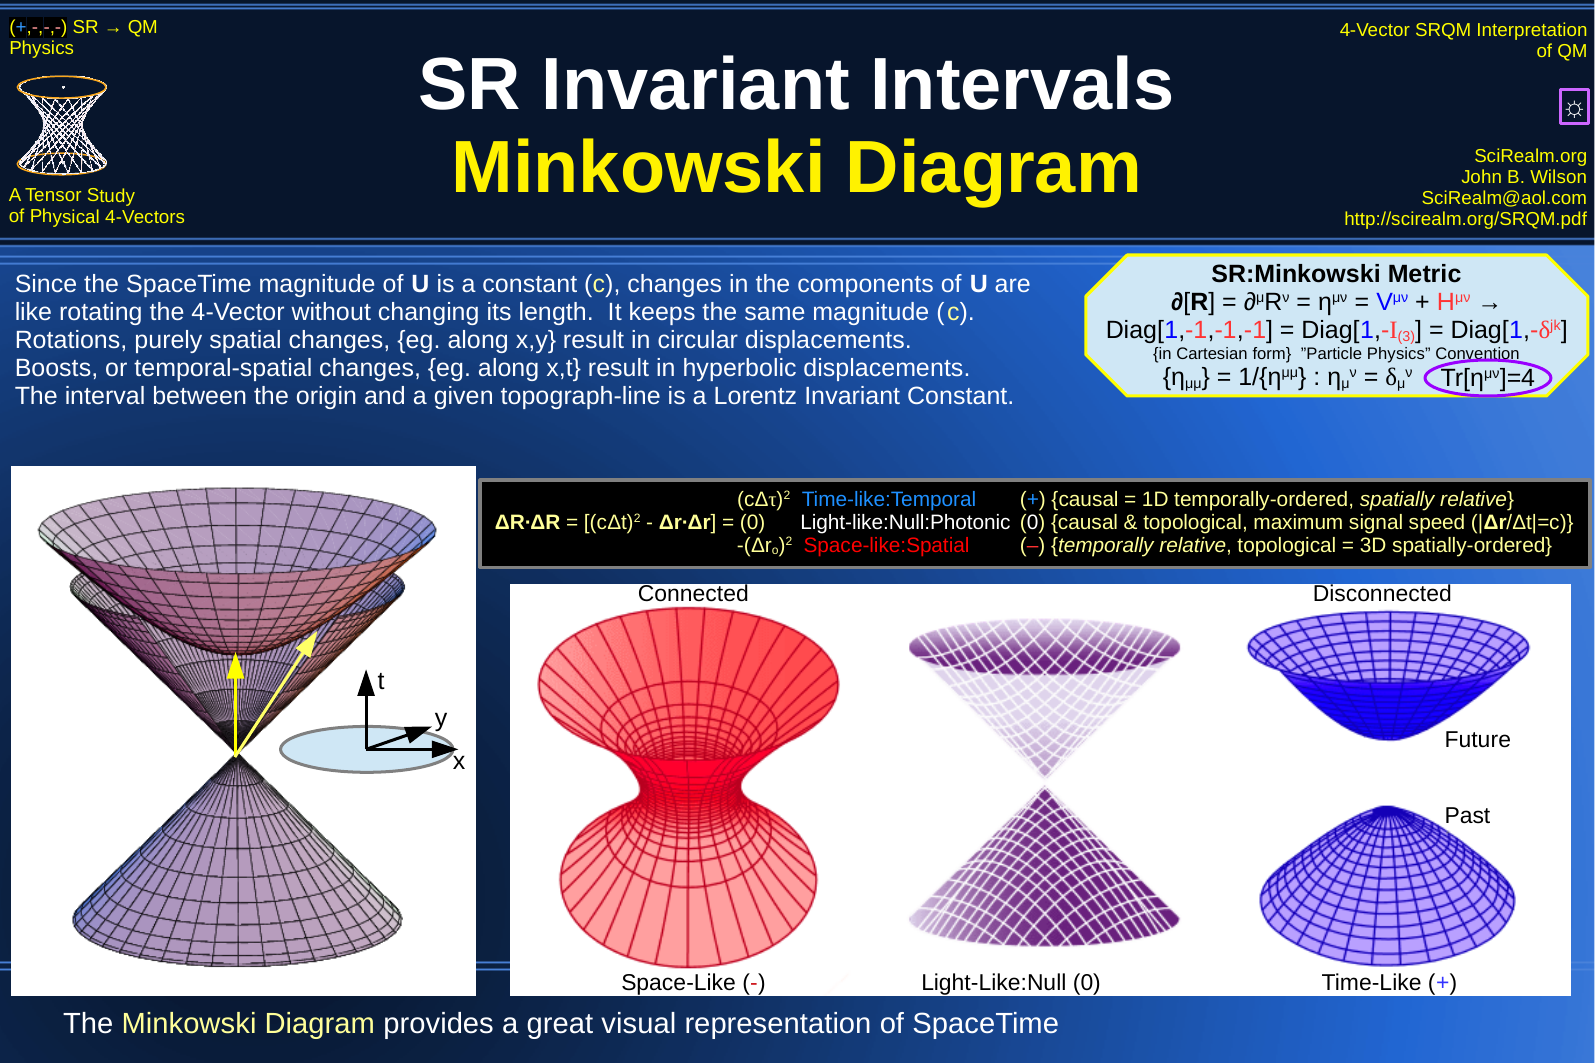

(+,-,-,-) SR → QM
Physics
A Tensor Study
of Physical 4-Vectors
4-Vector SRQM Interpretation
of QM
SciRealm.org
John B. Wilson
SciRealm@aol.com
http://scirealm.org/SRQM.pdf
# SR Invariant Intervals Minkowski Diagram
☼
SR:Minkowski Metric
∂[R] = ∂μRν = ημν = Vμν + Hμν →
Diag[1,-1,-1,-1] = Diag[1,-I(3)] = Diag[1,-δjk]
{in Cartesian form} ”Particle Physics” Convention
{ημμ} = 1/{ημμ} : ημν = δμν
Tr[ημν]=4
Since the SpaceTime magnitude of U is a constant (c), changes in the components of U are like rotating the 4-Vector without changing its length. It keeps the same magnitude (c).
Rotations, purely spatial changes, {eg. along x,y} result in circular displacements.
Boosts, or temporal-spatial changes, {eg. along x,t} result in hyperbolic displacements.
The interval between the origin and a given topograph-line is a Lorentz Invariant Constant.
			 (cΔτ)2 Time-like:Temporal	(+) {causal = 1D temporally-ordered, spatially relative}
ΔR∙ΔR = [(cΔt)2 - Δr∙Δr] = (0)	 Light-like:Null:Photonic	(0) {causal & topological, maximum signal speed (|Δr/Δt|=c)}
			 -(Δro)2 Space-like:Spatial	(‒) {temporally relative, topological = 3D spatially-ordered}
Connected						 		Disconnected
t
y
x
Future
Past
Space-Like (-)			Light-Like:Null (0)			 Time-Like (+)
The Minkowski Diagram provides a great visual representation of SpaceTime